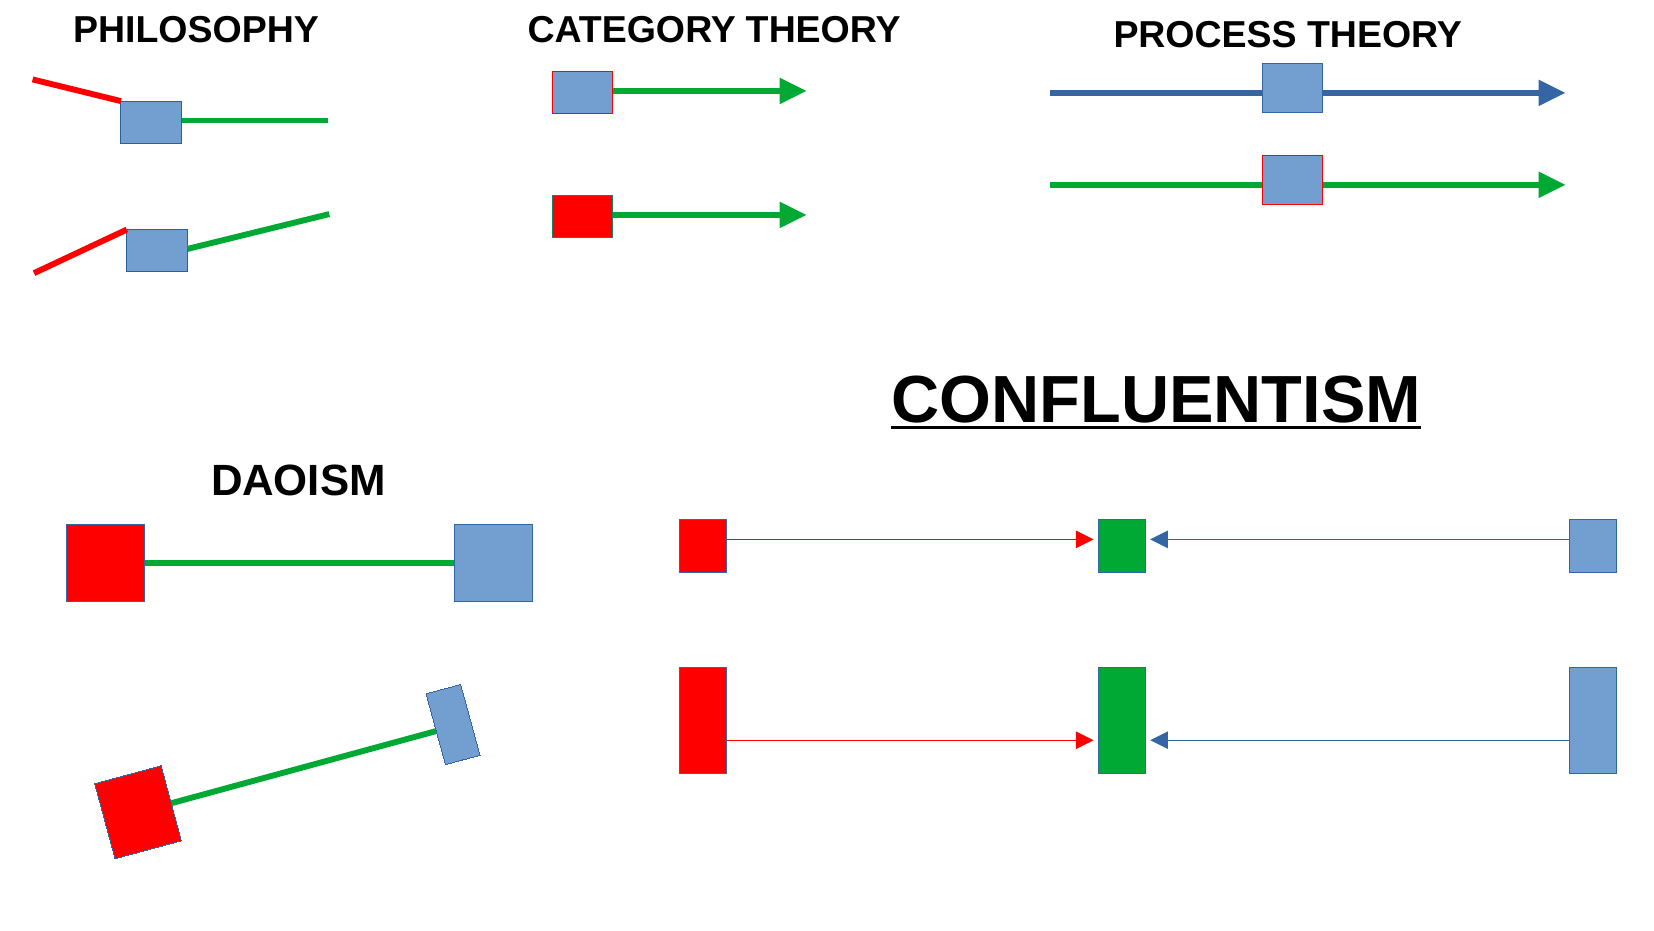

PHILOSOPHY
CATEGORY THEORY
PROCESS THEORY
CONFLUENTISM
DAOISM